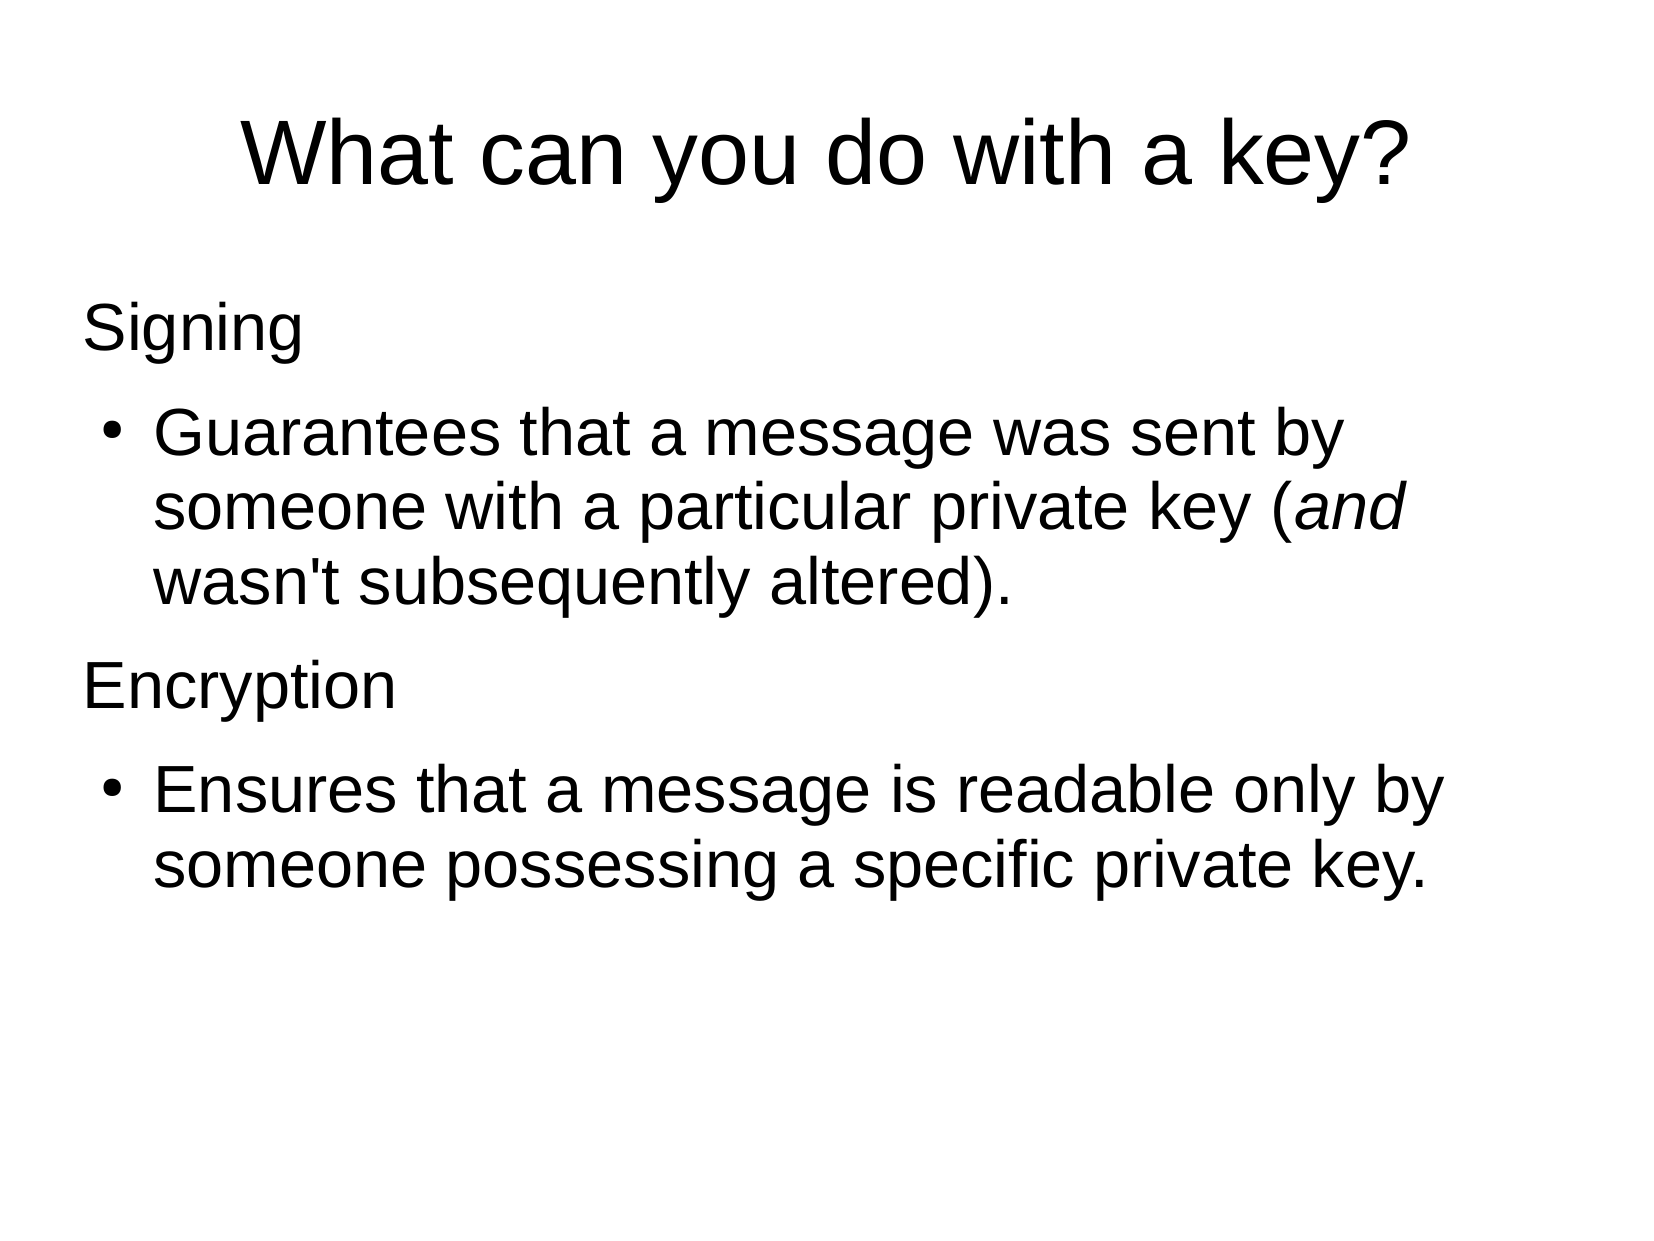

# What can you do with a key?
Signing
Guarantees that a message was sent by someone with a particular private key (and wasn't subsequently altered).
Encryption
Ensures that a message is readable only by someone possessing a specific private key.